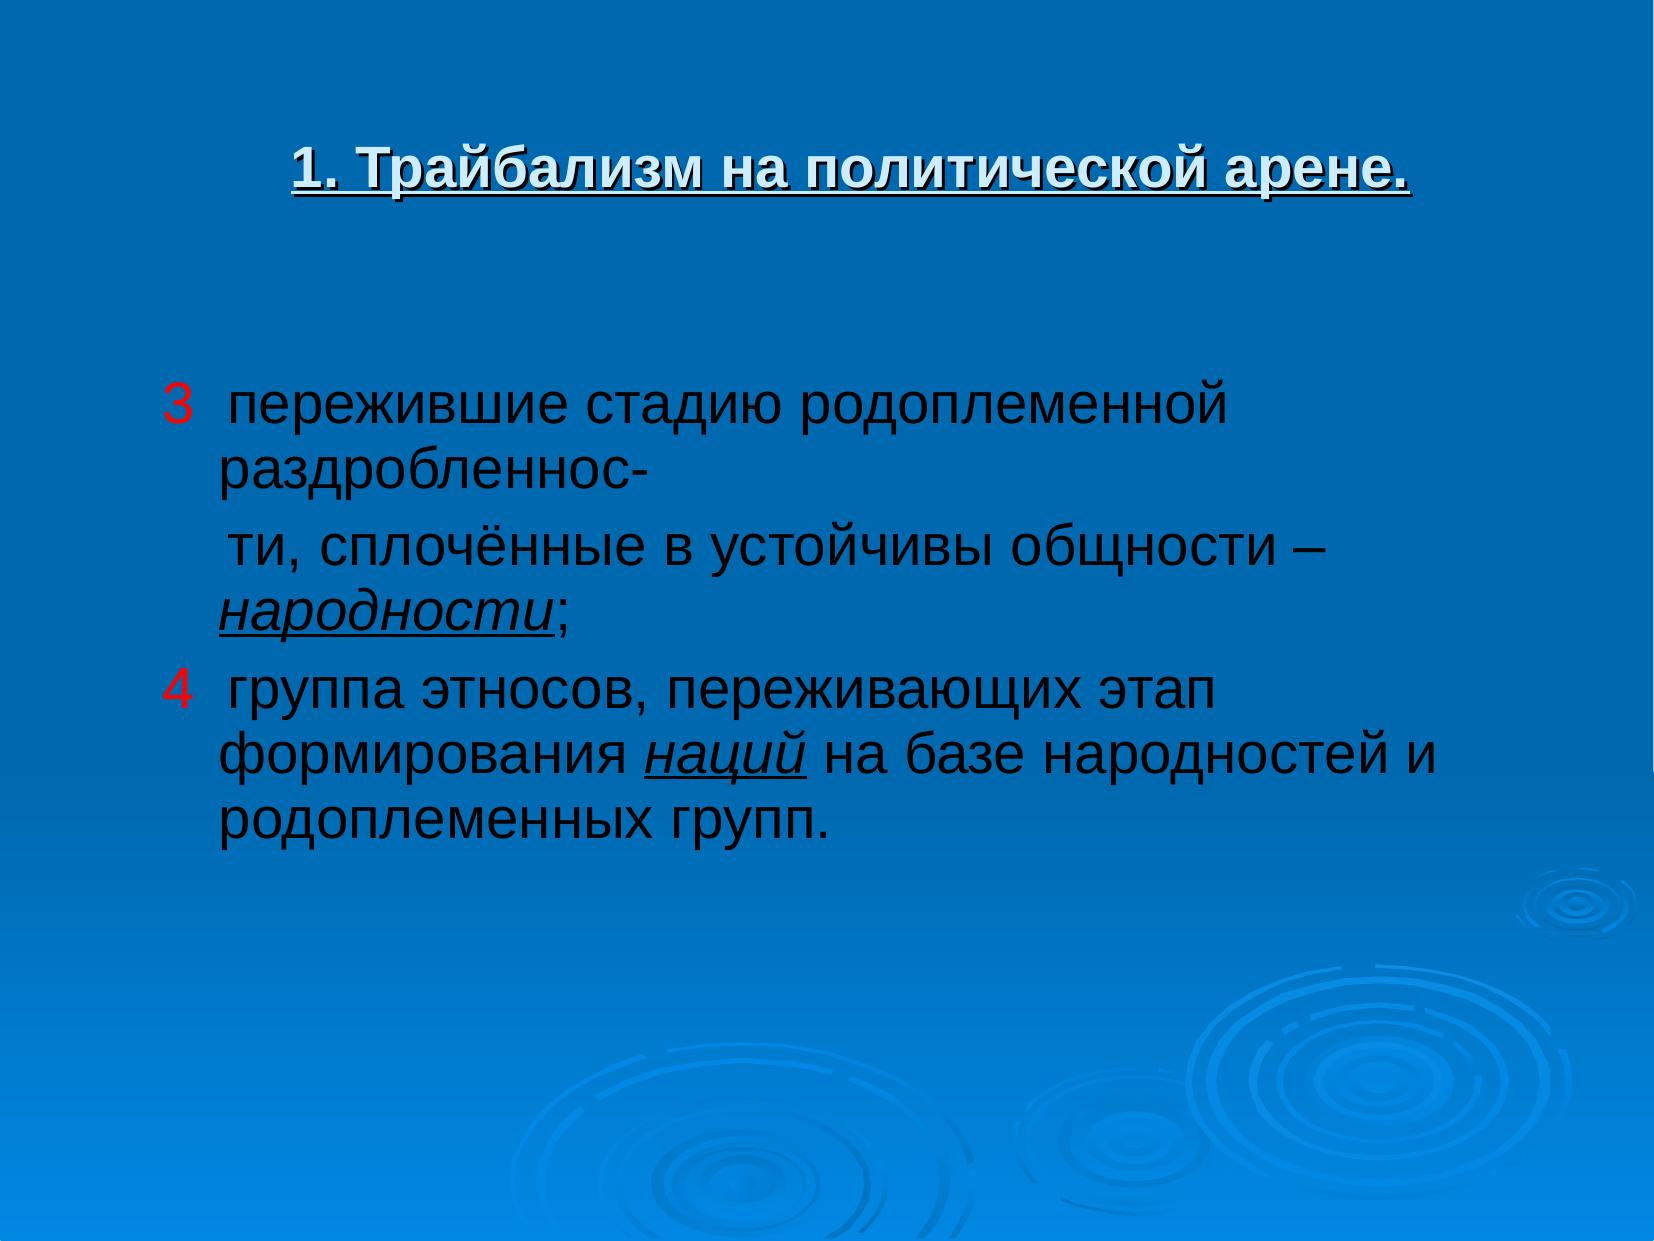

# 1. Трайбализм на политической арене.
3 пережившие стадию родоплеменной раздробленнос-
 ти, сплочённые в устойчивы общности – народности;
4 группа этносов, переживающих этап формирования наций на базе народностей и родоплеменных групп.